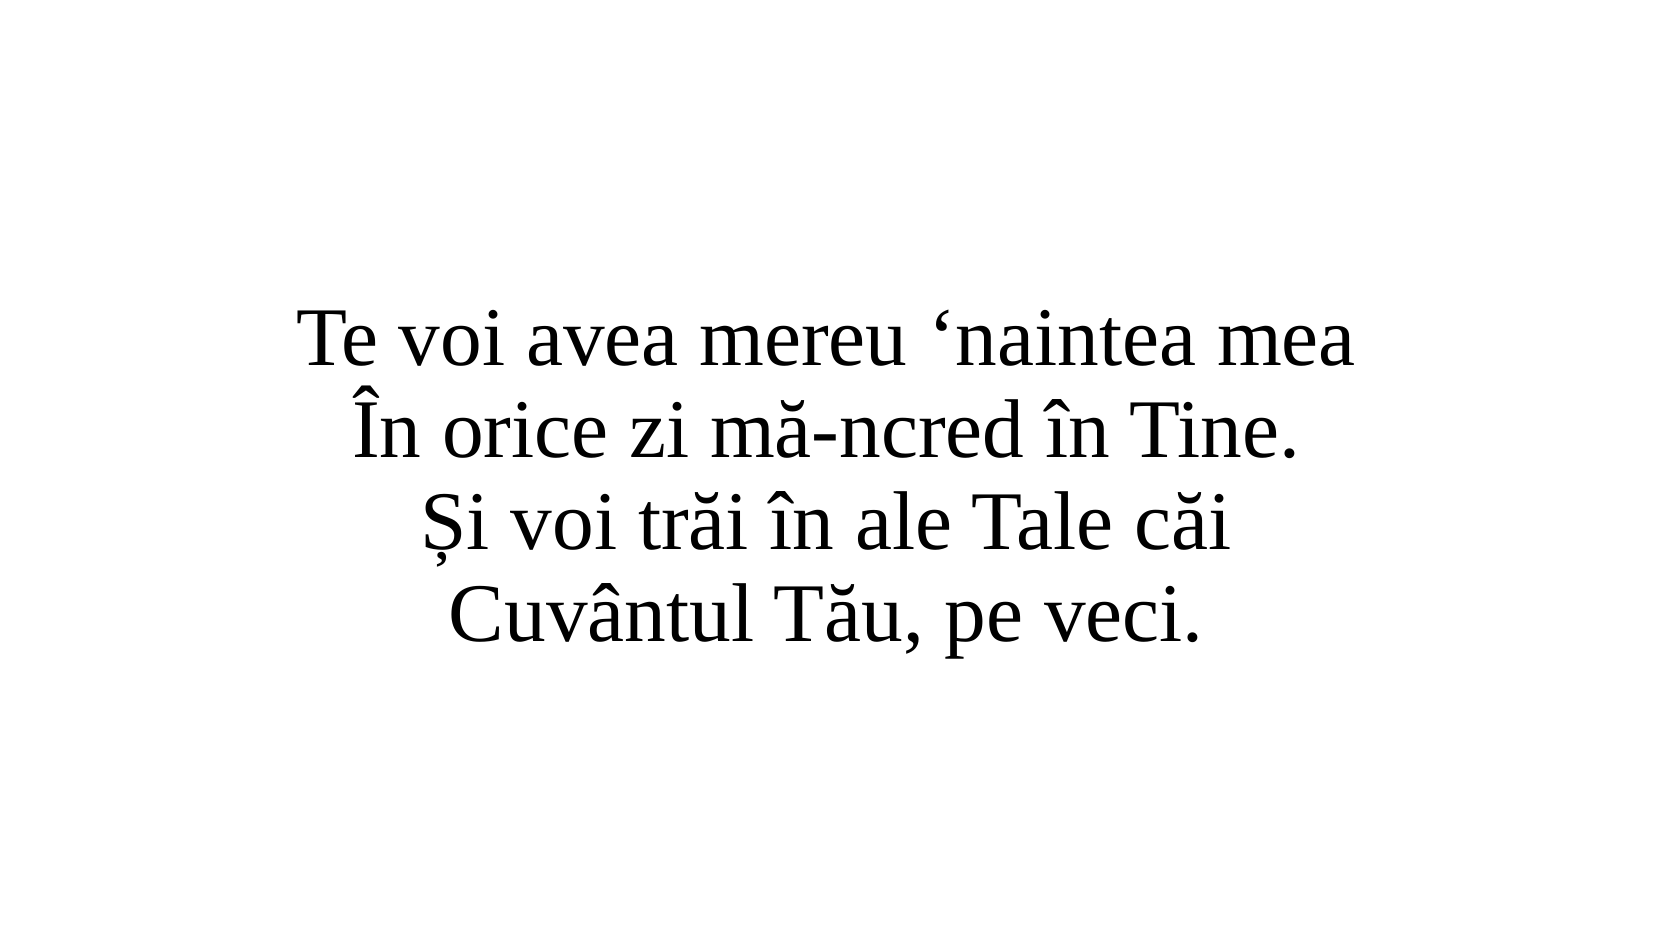

# Te voi avea mereu ‘naintea mea
În orice zi mă-ncred în Tine.
Și voi trăi în ale Tale căi
Cuvântul Tău, pe veci.